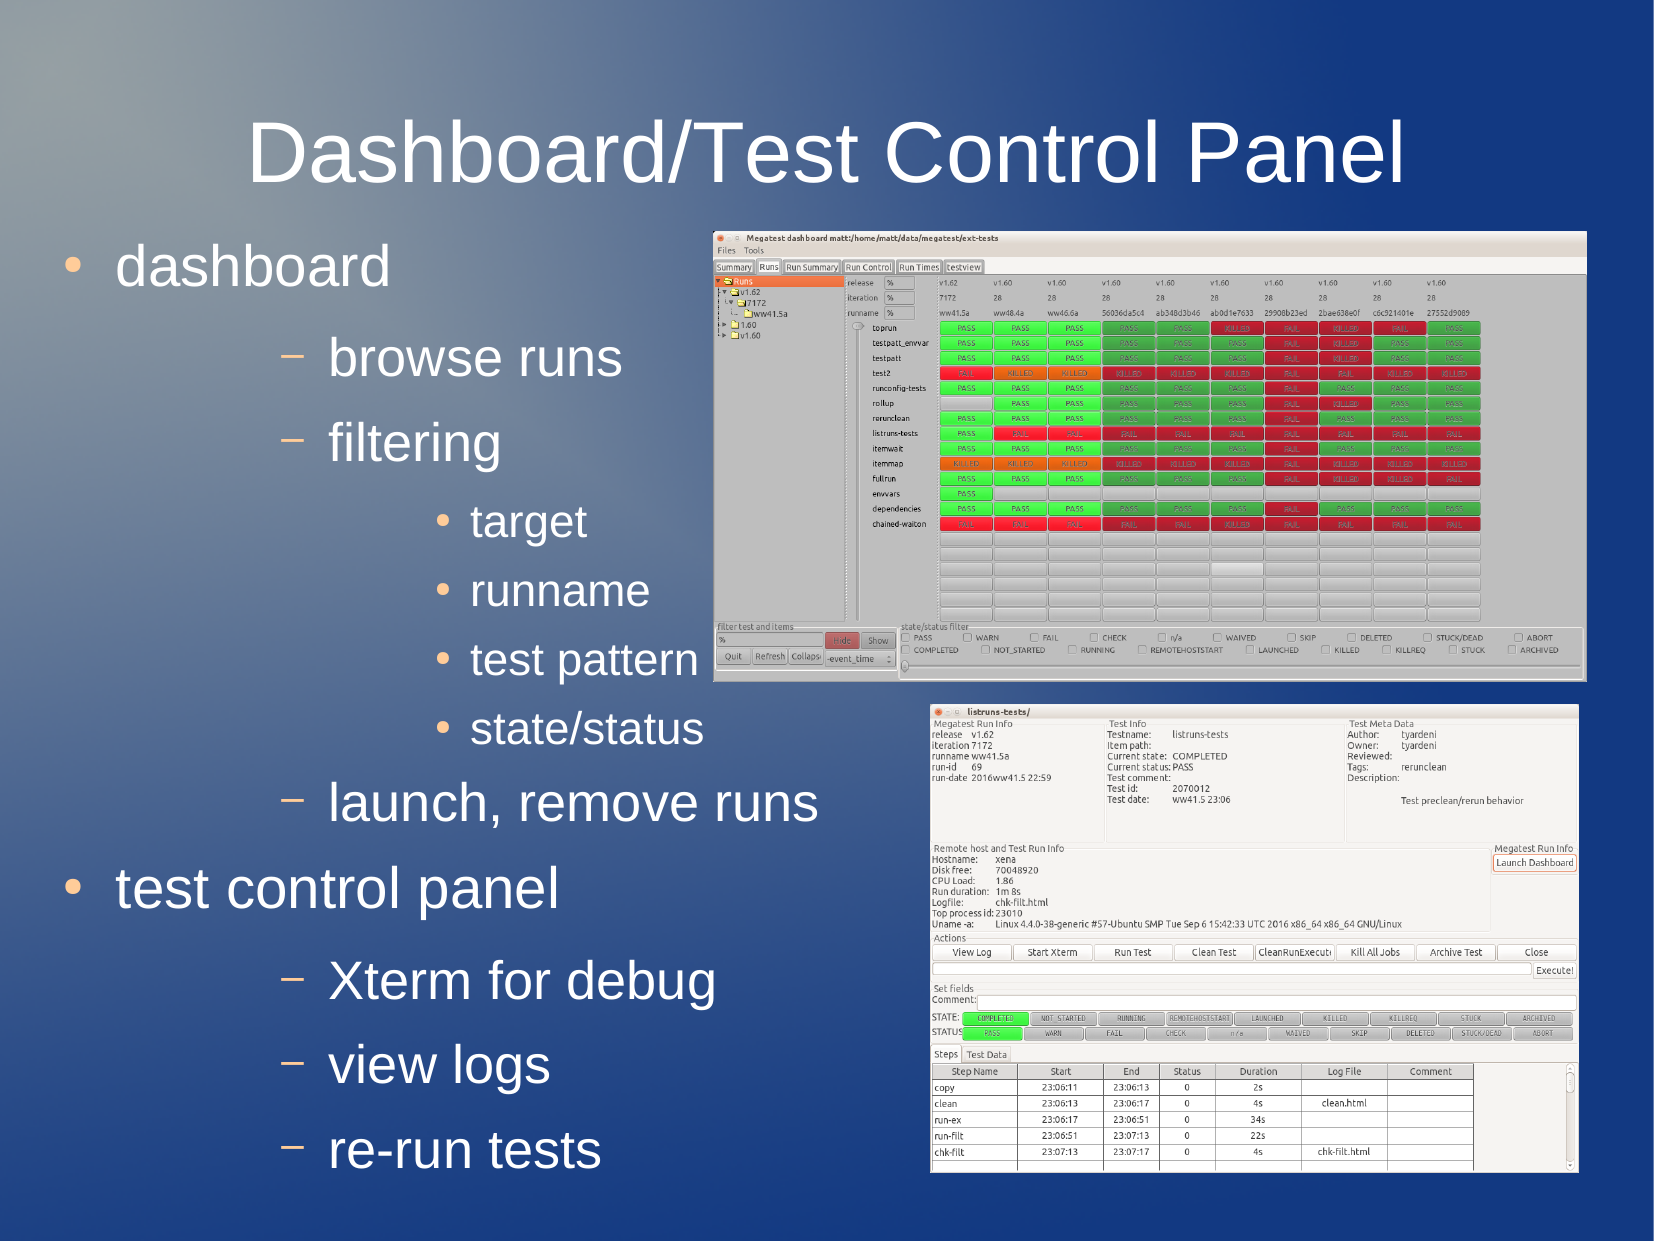

# Dashboard/Test Control Panel
dashboard
browse runs
filtering
target
runname
test pattern
state/status
launch, remove runs
test control panel
Xterm for debug
view logs
re-run tests